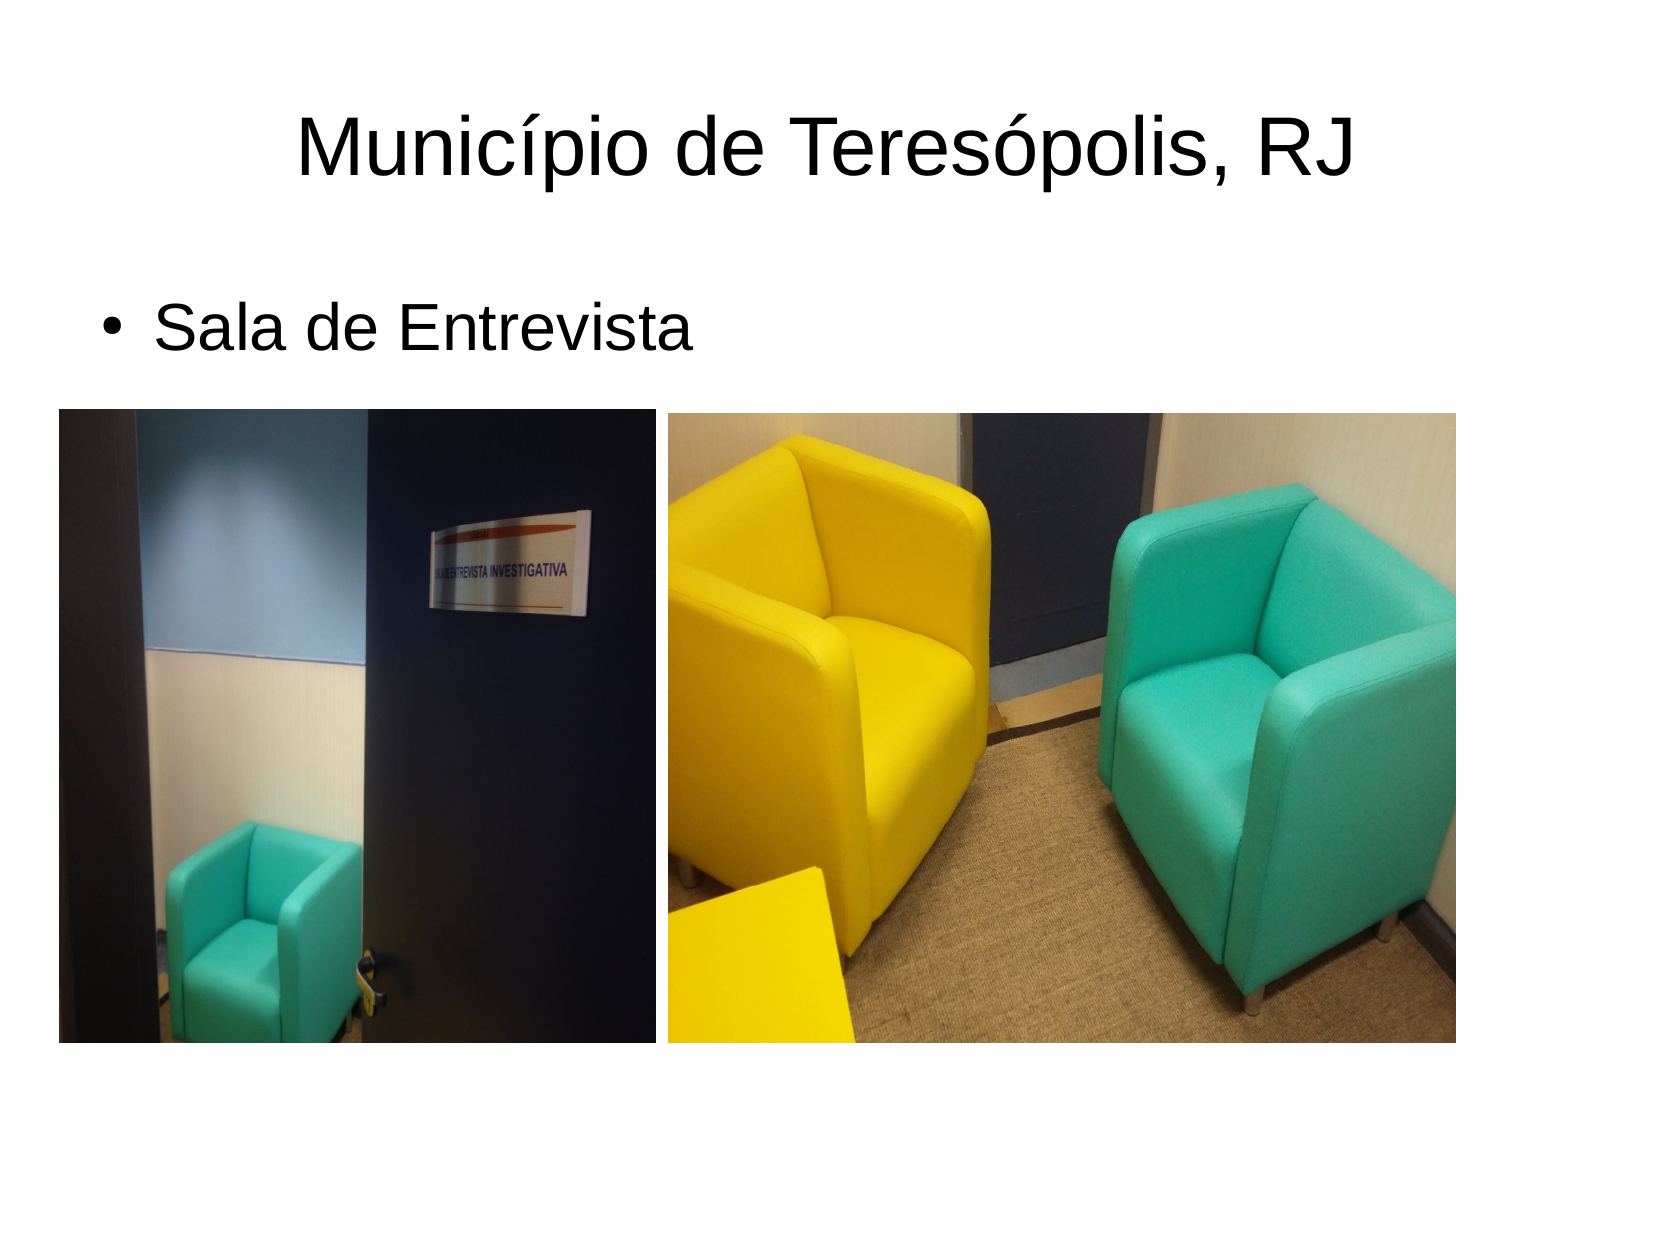

# Município de Teresópolis, RJ
Sala de Entrevista